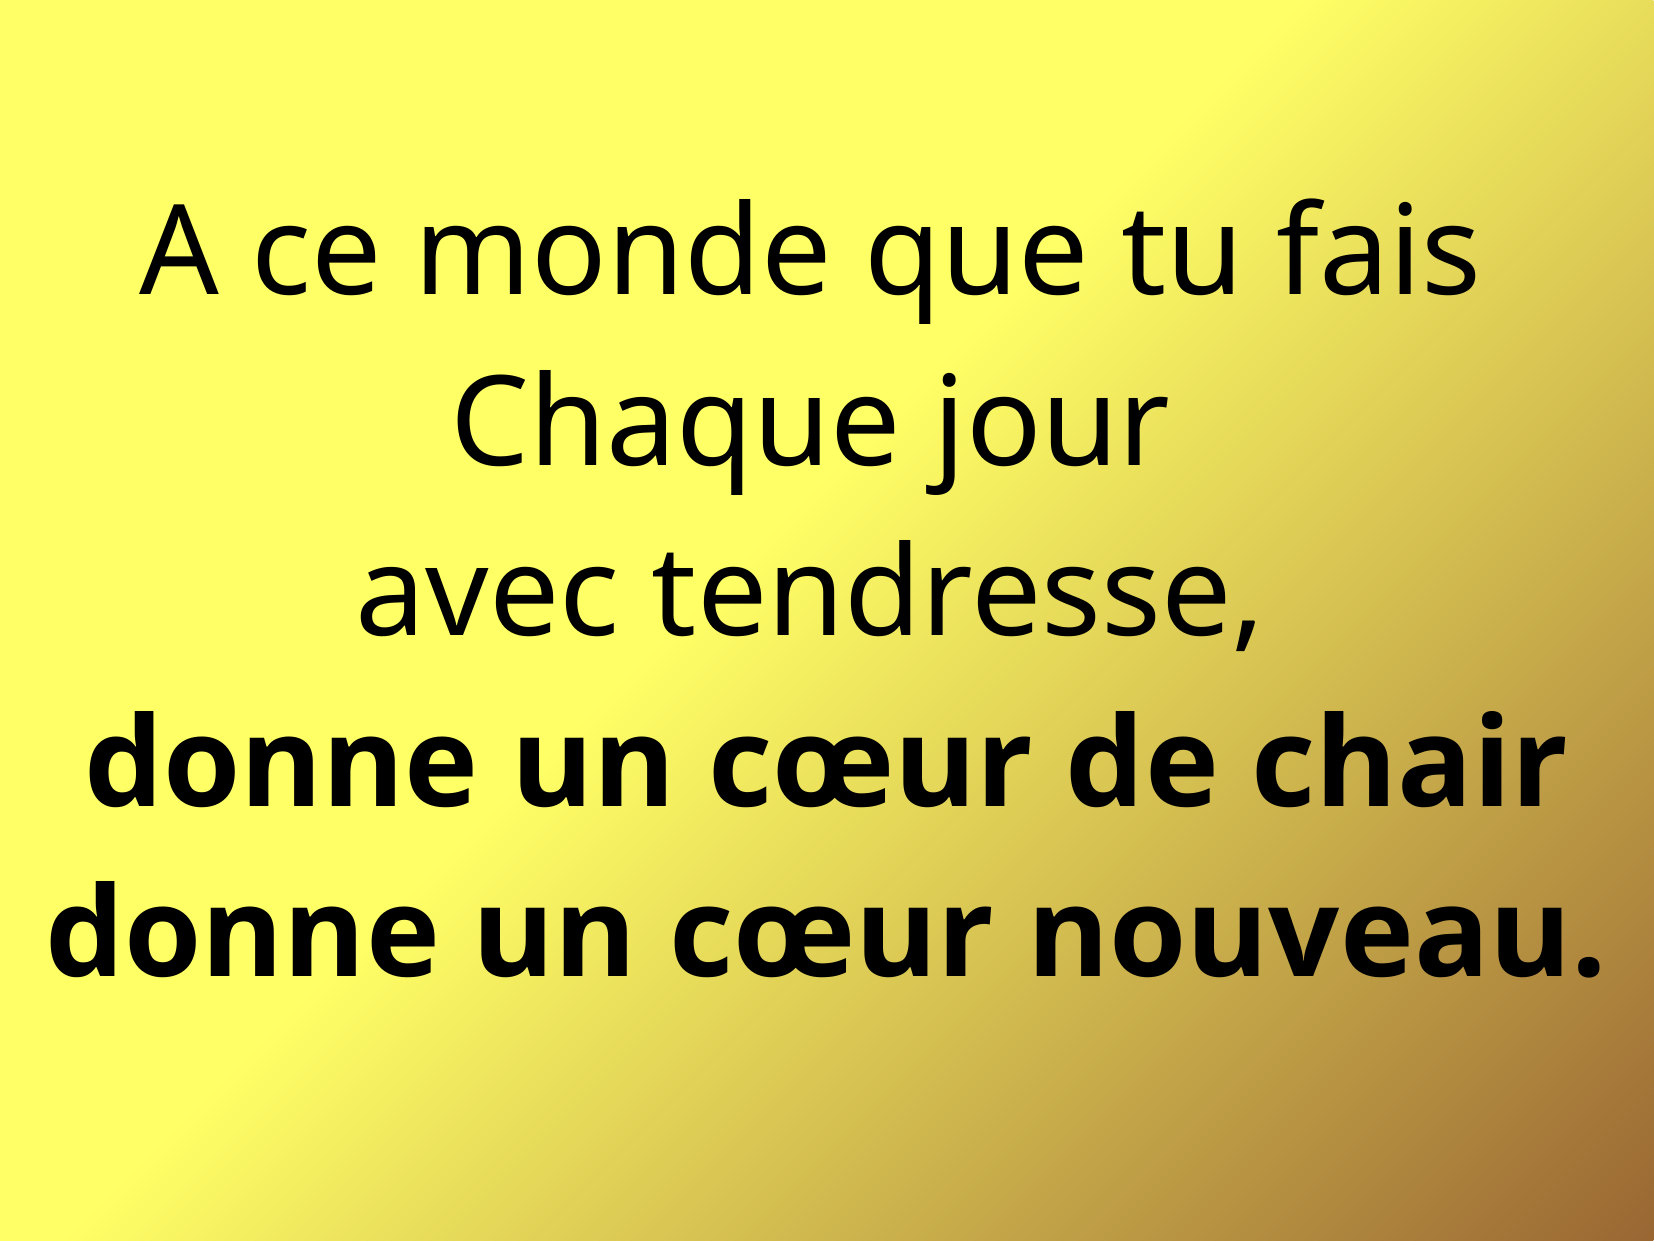

A ce monde que tu fais
Chaque jour
avec tendresse,
donne un cœur de chair donne un cœur nouveau.
#